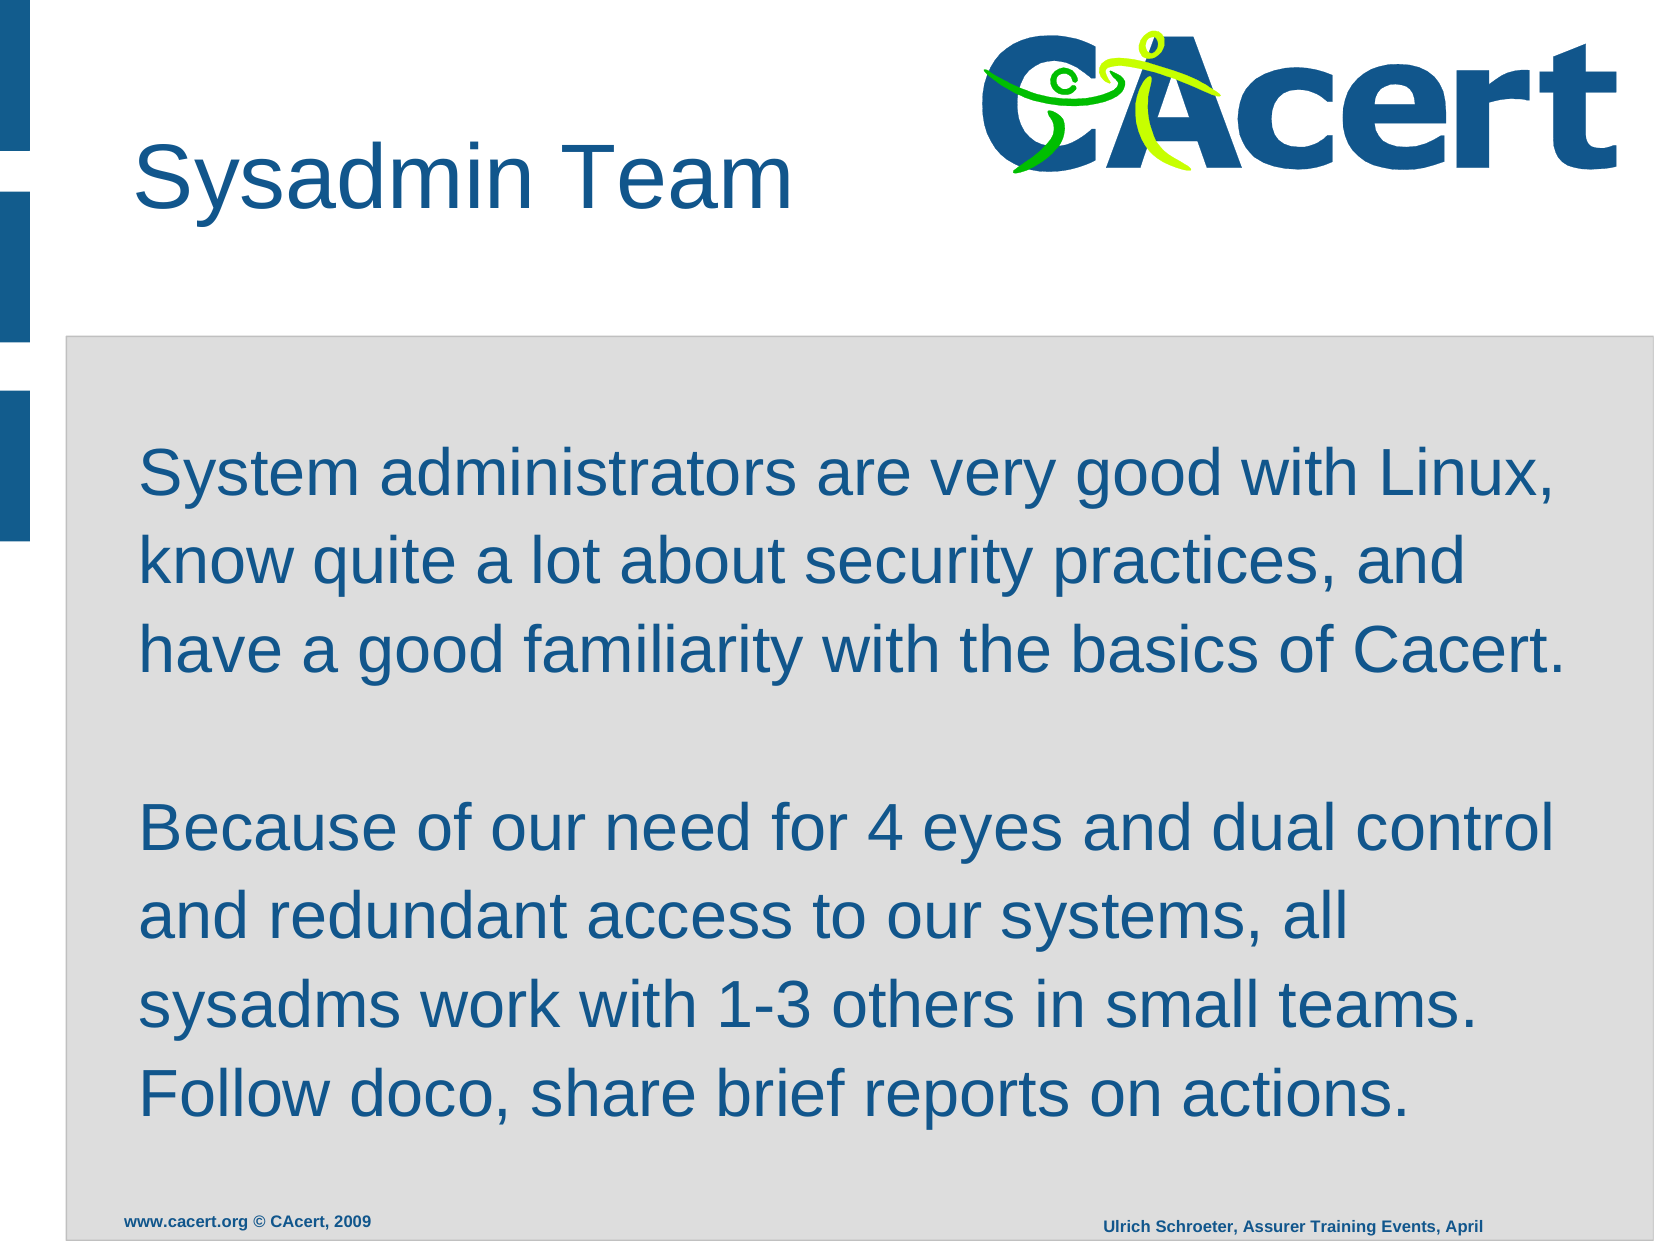

Sysadmin Team
System administrators are very good with Linux,
know quite a lot about security practices, and
have a good familiarity with the basics of Cacert.
Because of our need for 4 eyes and dual control
and redundant access to our systems, all
sysadms work with 1-3 others in small teams.
Follow doco, share brief reports on actions.